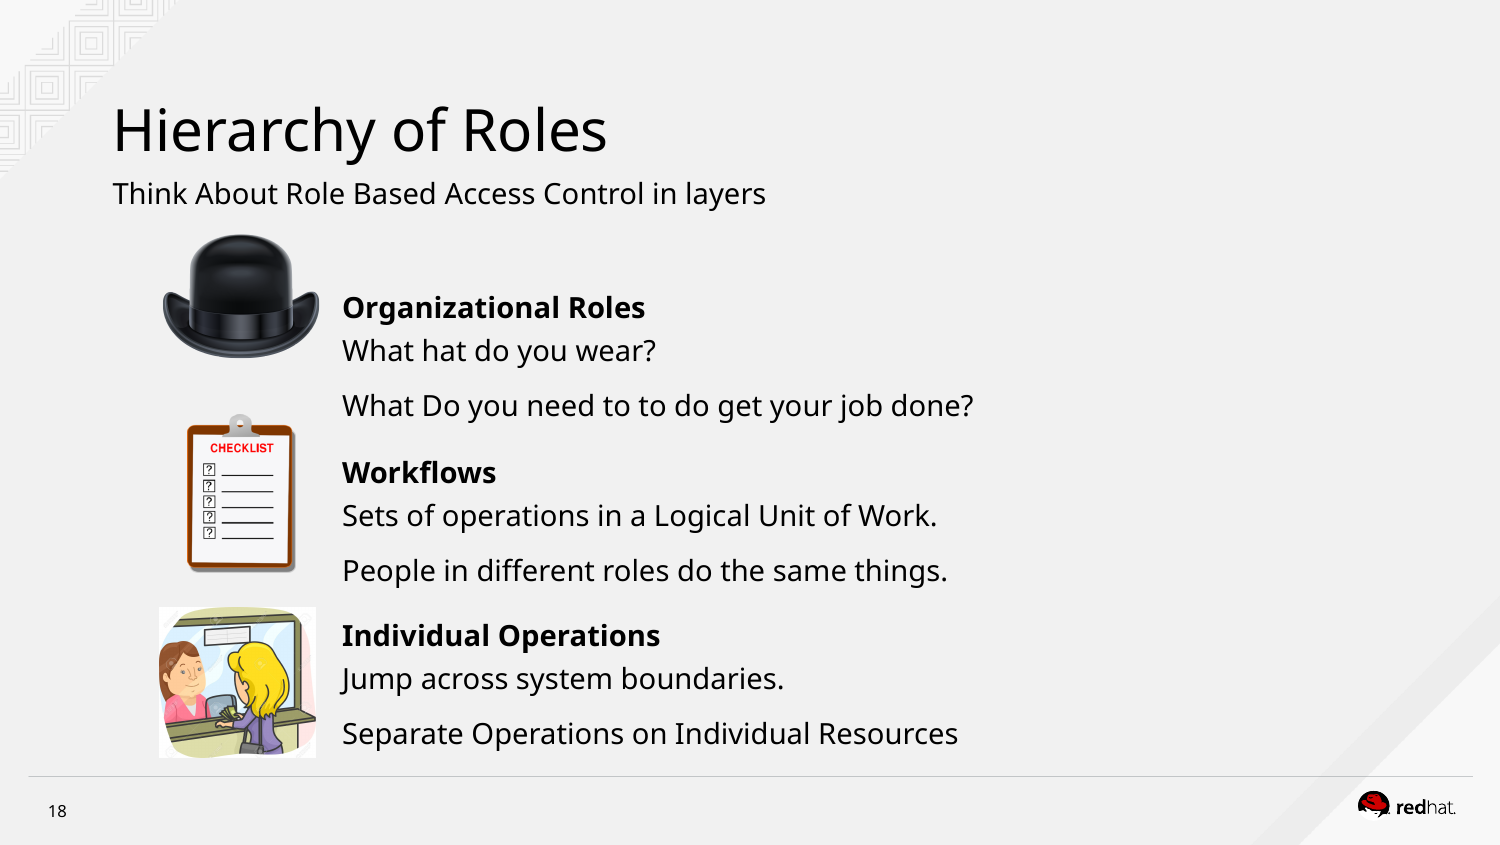

# Hierarchy of Roles
Think About Role Based Access Control in layers
Organizational Roles
What hat do you wear?
What Do you need to to do get your job done?
Workflows
Sets of operations in a Logical Unit of Work.
People in different roles do the same things.
Individual Operations
Jump across system boundaries.
Separate Operations on Individual Resources
18